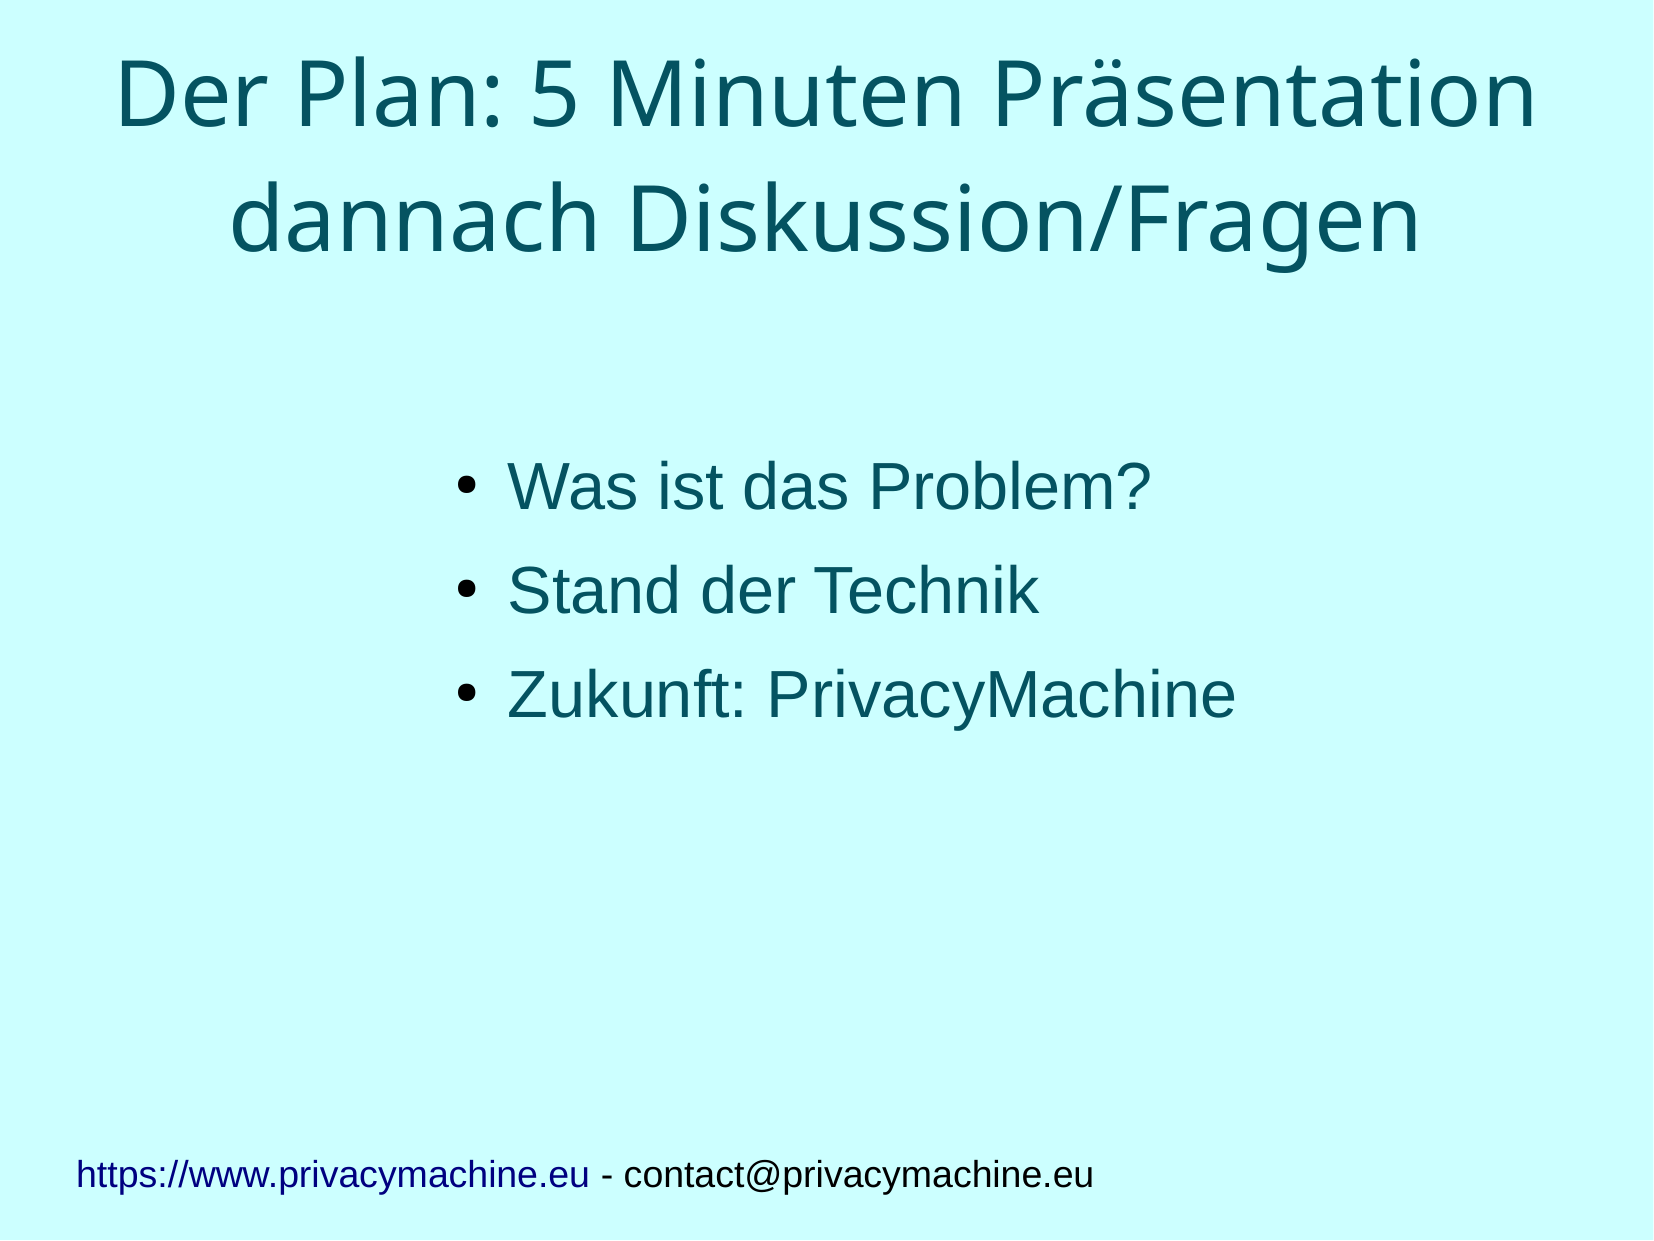

# Der Plan: 5 Minuten Präsentation dannach Diskussion/Fragen
Was ist das Problem?
Stand der Technik
Zukunft: PrivacyMachine
https://www.privacymachine.eu - contact@privacymachine.eu